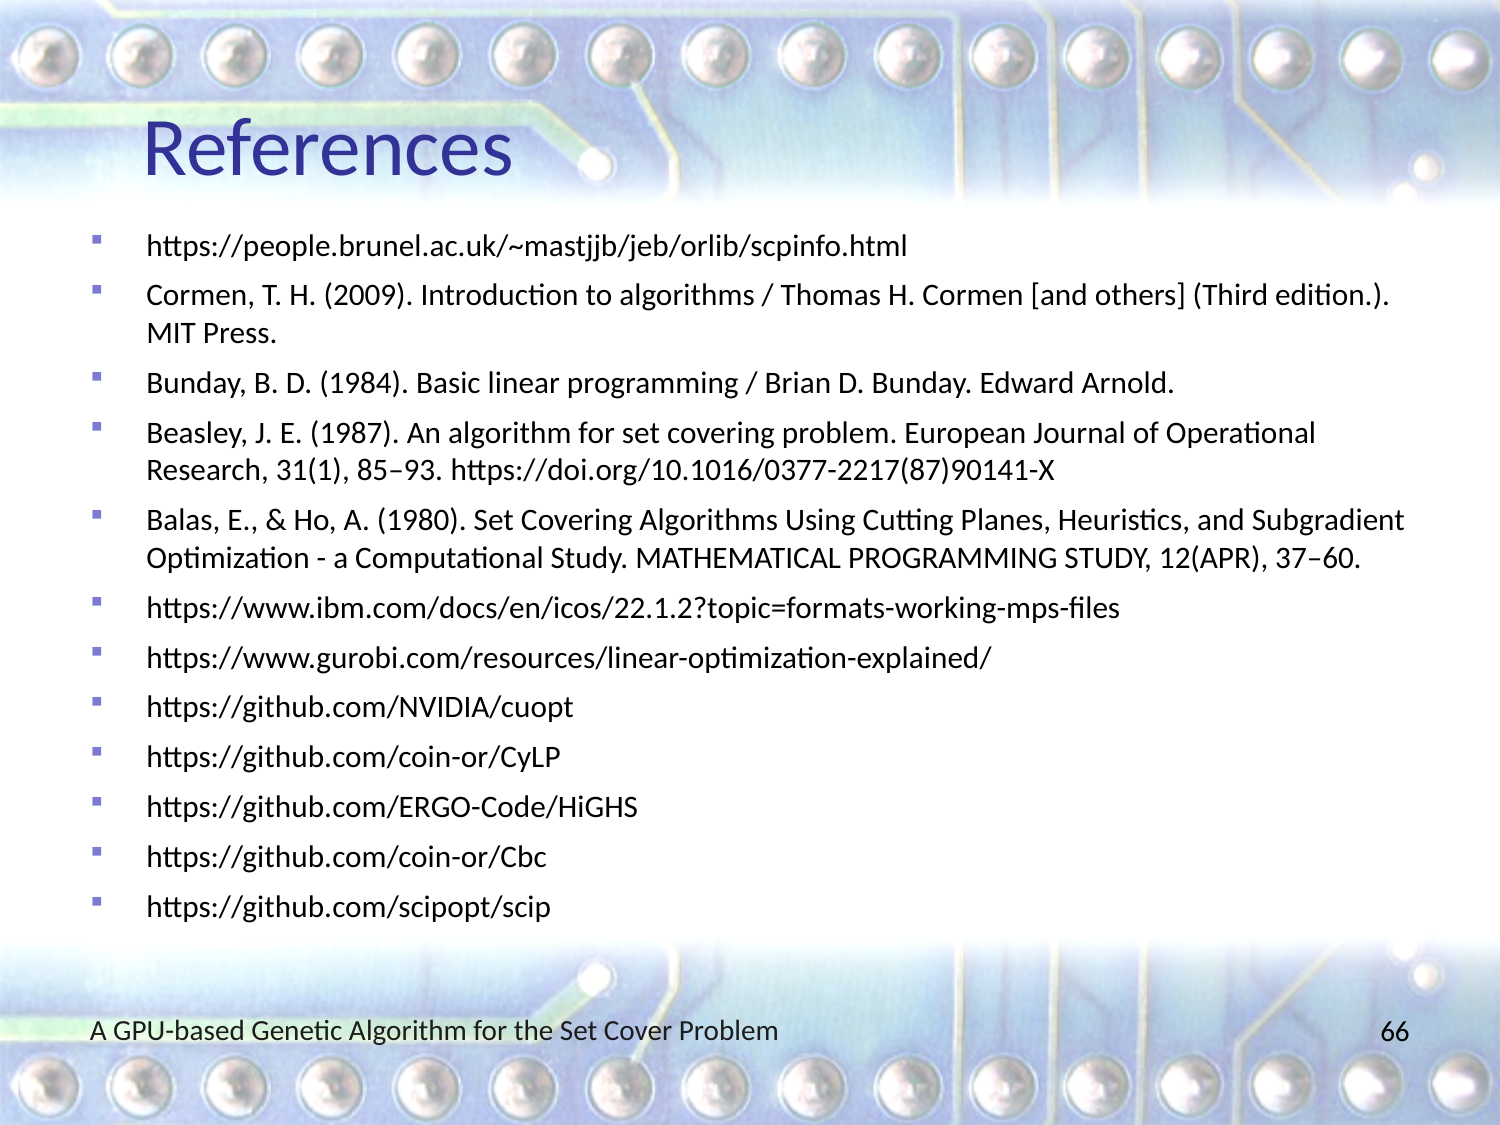

# References
https://people.brunel.ac.uk/~mastjjb/jeb/orlib/scpinfo.html
Cormen, T. H. (2009). Introduction to algorithms / Thomas H. Cormen [and others] (Third edition.). MIT Press.
Bunday, B. D. (1984). Basic linear programming / Brian D. Bunday. Edward Arnold.
Beasley, J. E. (1987). An algorithm for set covering problem. European Journal of Operational Research, 31(1), 85–93. https://doi.org/10.1016/0377-2217(87)90141-X
Balas, E., & Ho, A. (1980). Set Covering Algorithms Using Cutting Planes, Heuristics, and Subgradient Optimization - a Computational Study. MATHEMATICAL PROGRAMMING STUDY, 12(APR), 37–60.
https://www.ibm.com/docs/en/icos/22.1.2?topic=formats-working-mps-files
https://www.gurobi.com/resources/linear-optimization-explained/
https://github.com/NVIDIA/cuopt
https://github.com/coin-or/CyLP
https://github.com/ERGO-Code/HiGHS
https://github.com/coin-or/Cbc
https://github.com/scipopt/scip
A GPU-based Genetic Algorithm for the Set Cover Problem
66